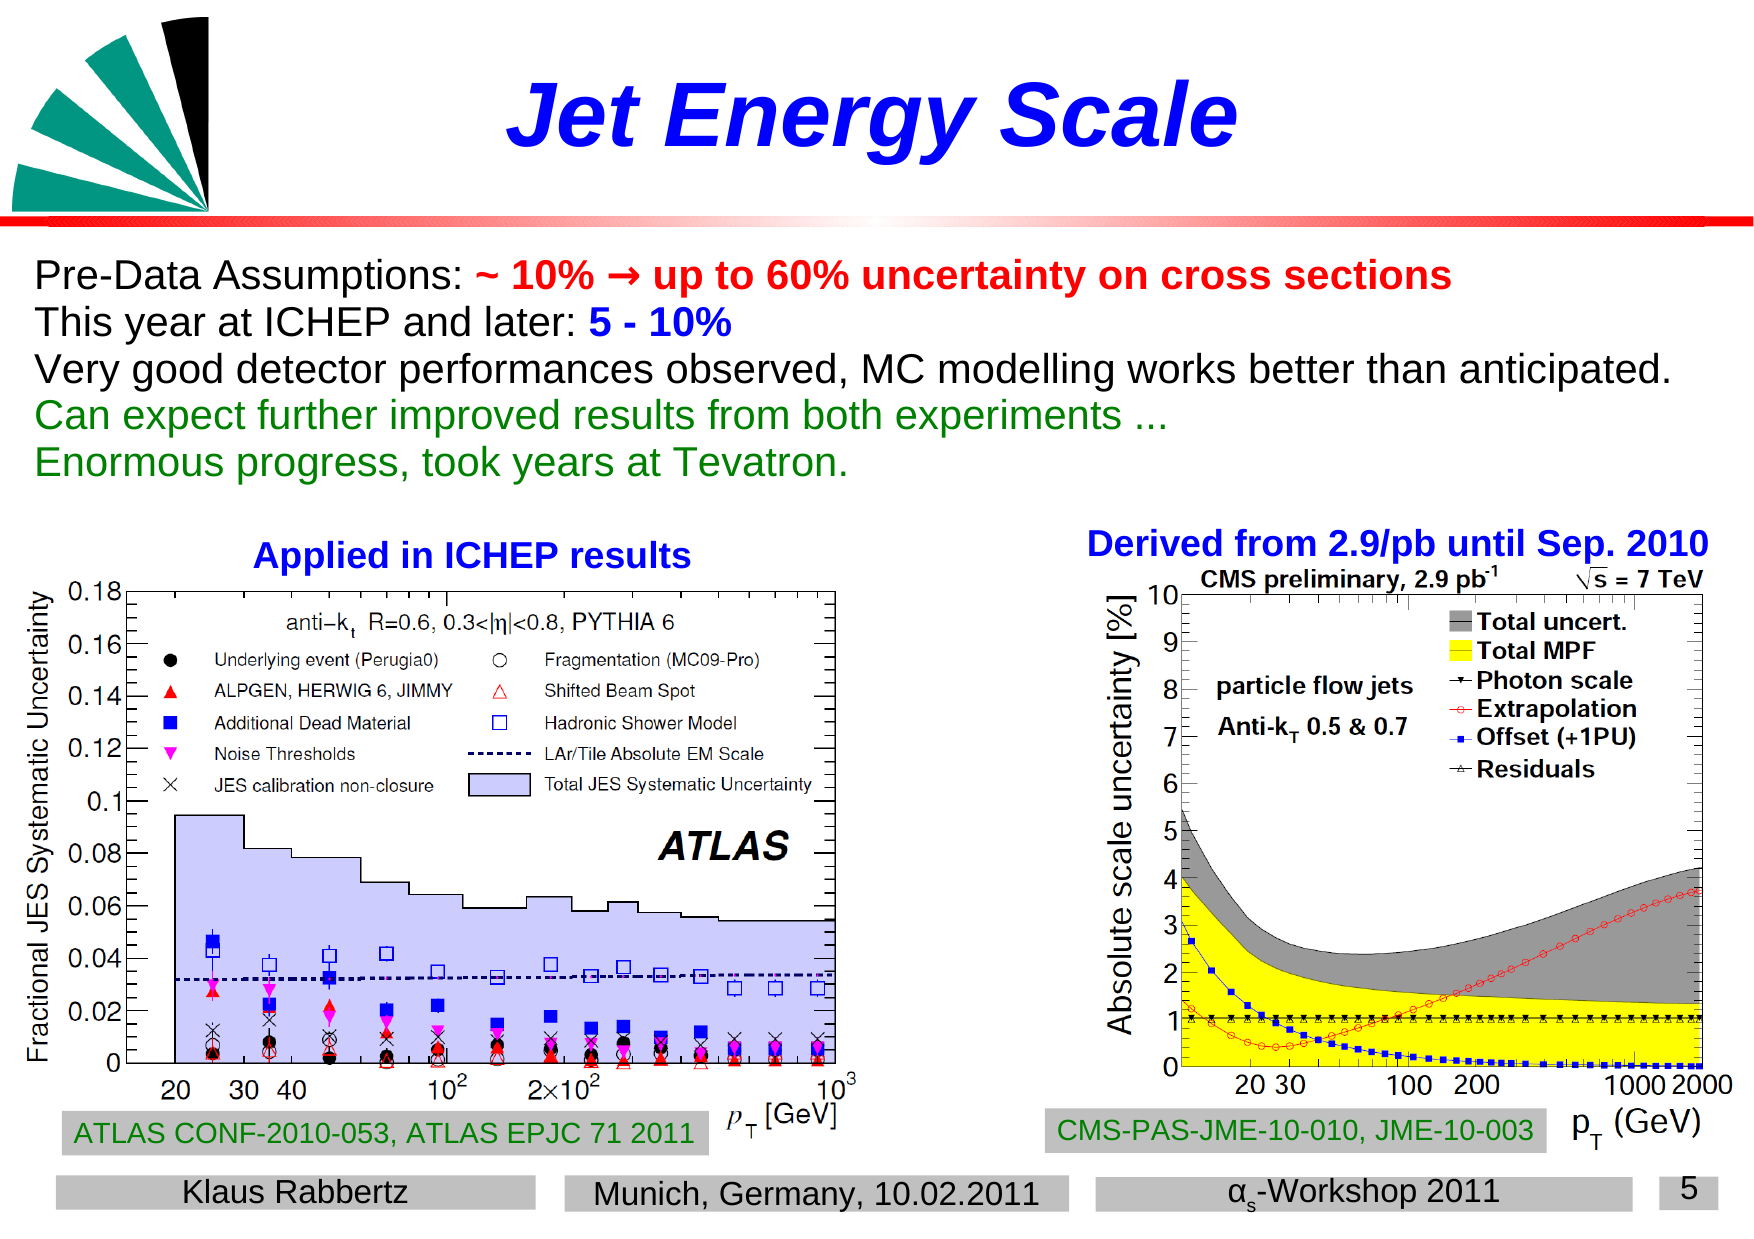

# Jet Energy Scale
Pre-Data Assumptions: ~ 10% → up to 60% uncertainty on cross sections
This year at ICHEP and later: 5 - 10%
Very good detector performances observed, MC modelling works better than anticipated.
Can expect further improved results from both experiments ...
Enormous progress, took years at Tevatron.
Derived from 2.9/pb until Sep. 2010
Applied in ICHEP results
CMS-PAS-JME-10-010, JME-10-003
ATLAS CONF-2010-053, ATLAS EPJC 71 2011